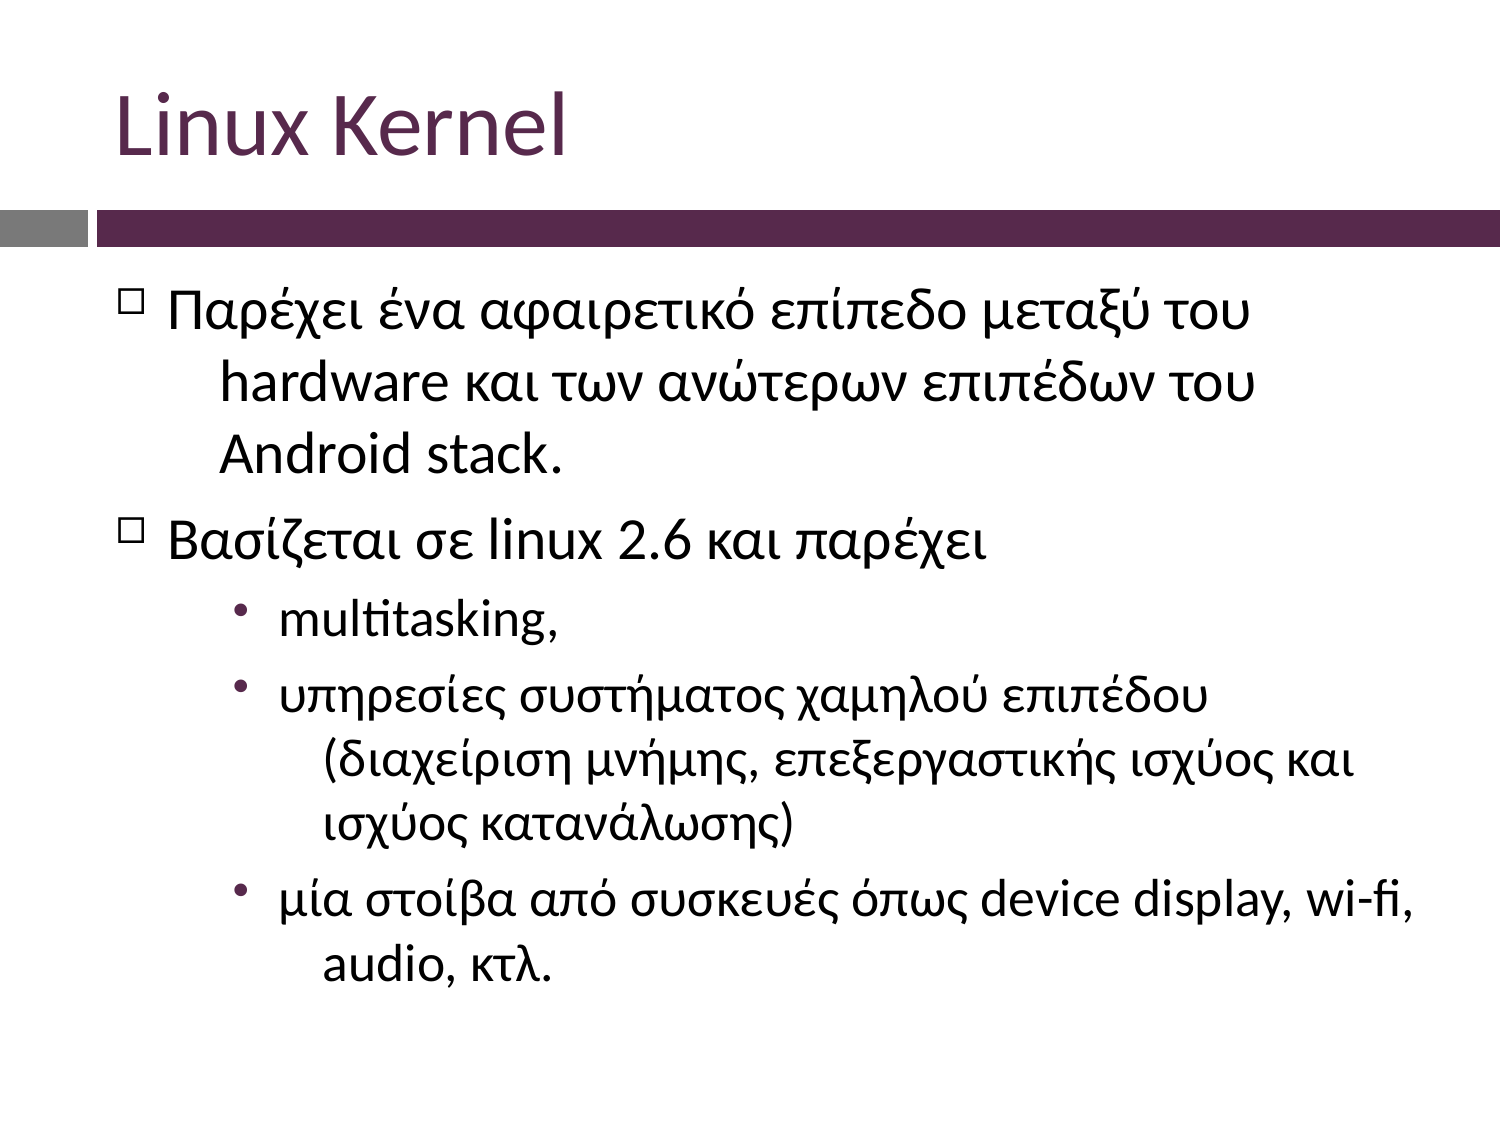

Linux Kernel
# Παρέχει ένα αφαιρετικό επίπεδο μεταξύ του hardware και των ανώτερων επιπέδων του Android stack.
Βασίζεται σε linux 2.6 και παρέχει
multitasking,
υπηρεσίες συστήματος χαμηλού επιπέδου (διαχείριση μνήμης, επεξεργαστικής ισχύος και ισχύος κατανάλωσης)
μία στοίβα από συσκευές όπως device display, wi-fi, audio, κτλ.